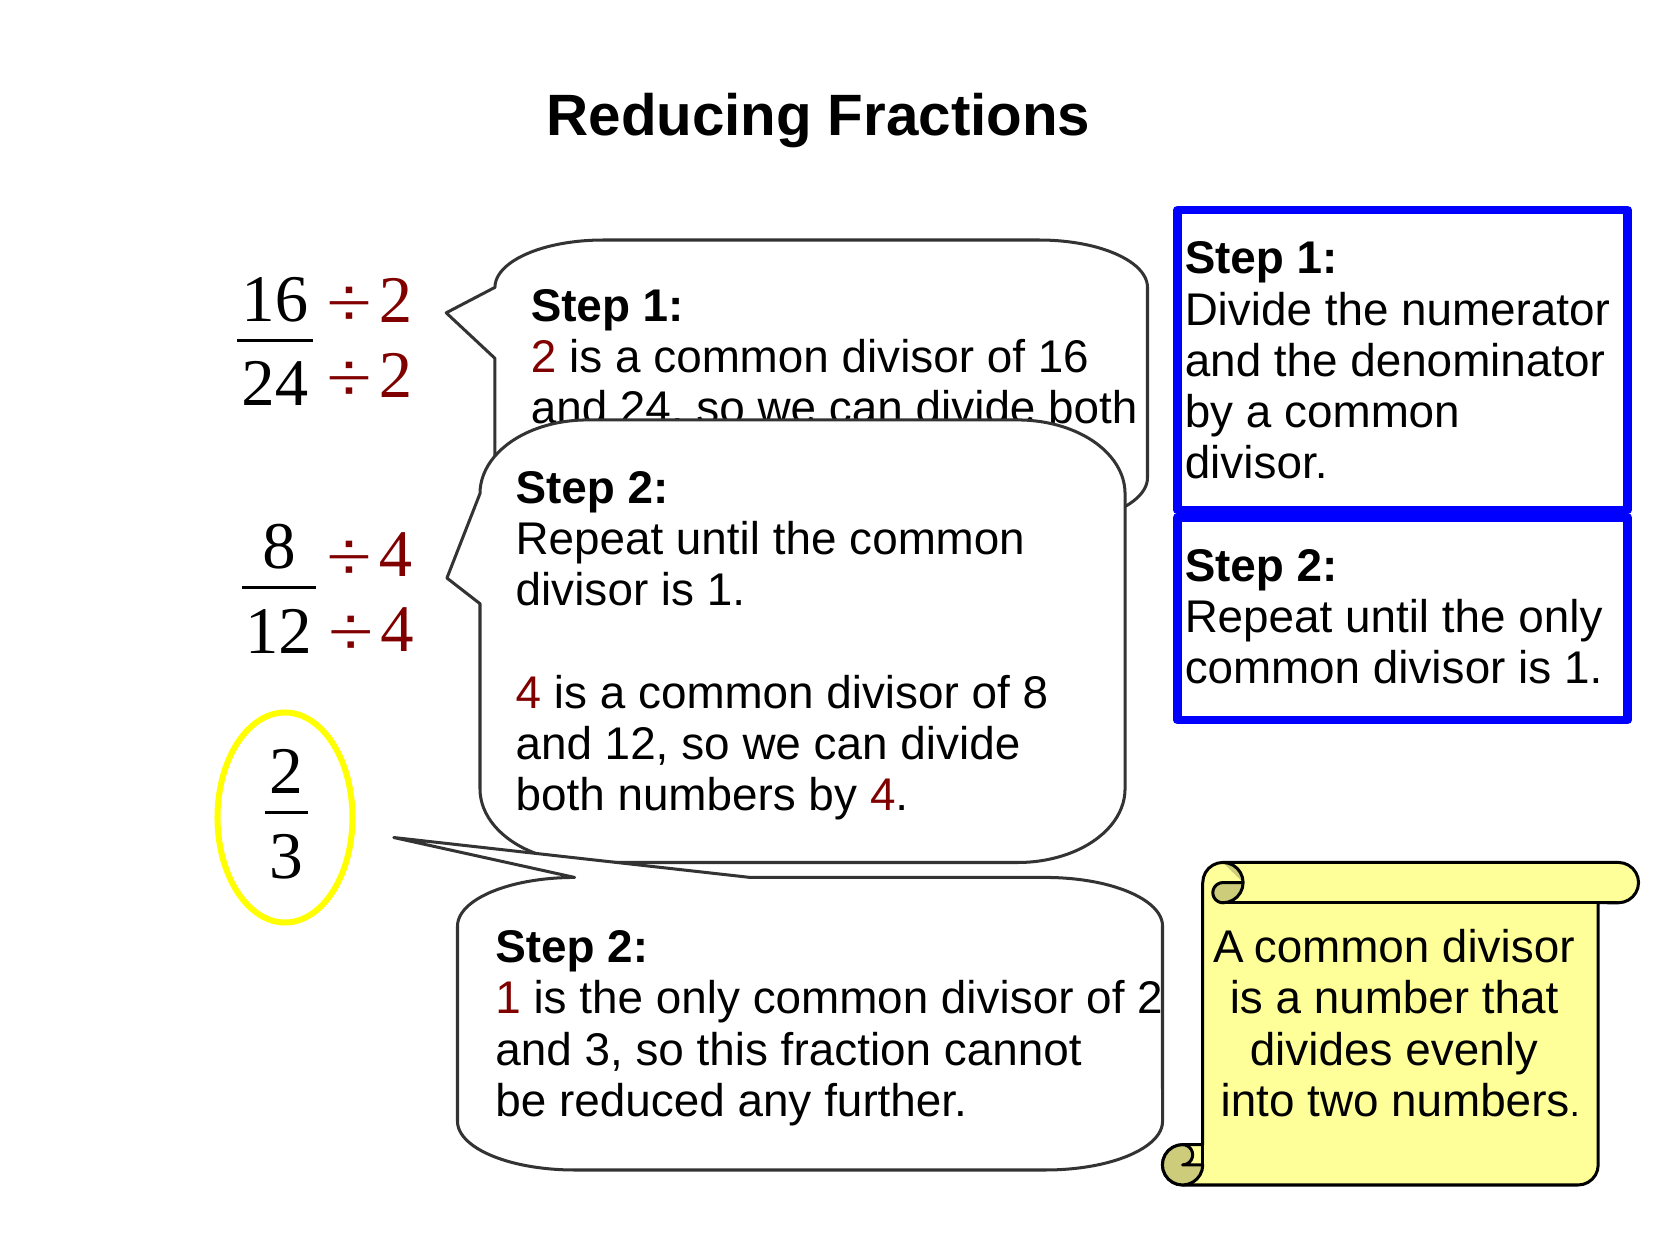

Reducing Fractions
Step 1:
Divide the numerator and the denominator by a common divisor.
Step 2:
Repeat until the only
common divisor is 1.
Step 1:
2 is a common divisor of 16
and 24, so we can divide both
numbers by 2.
Step 2:
Repeat until the common
divisor is 1.
4 is a common divisor of 8
and 12, so we can divide
both numbers by 4.
A common divisor
is a number that
divides evenly
into two numbers.
Step 2:
1 is the only common divisor of 2
and 3, so this fraction cannot
be reduced any further.